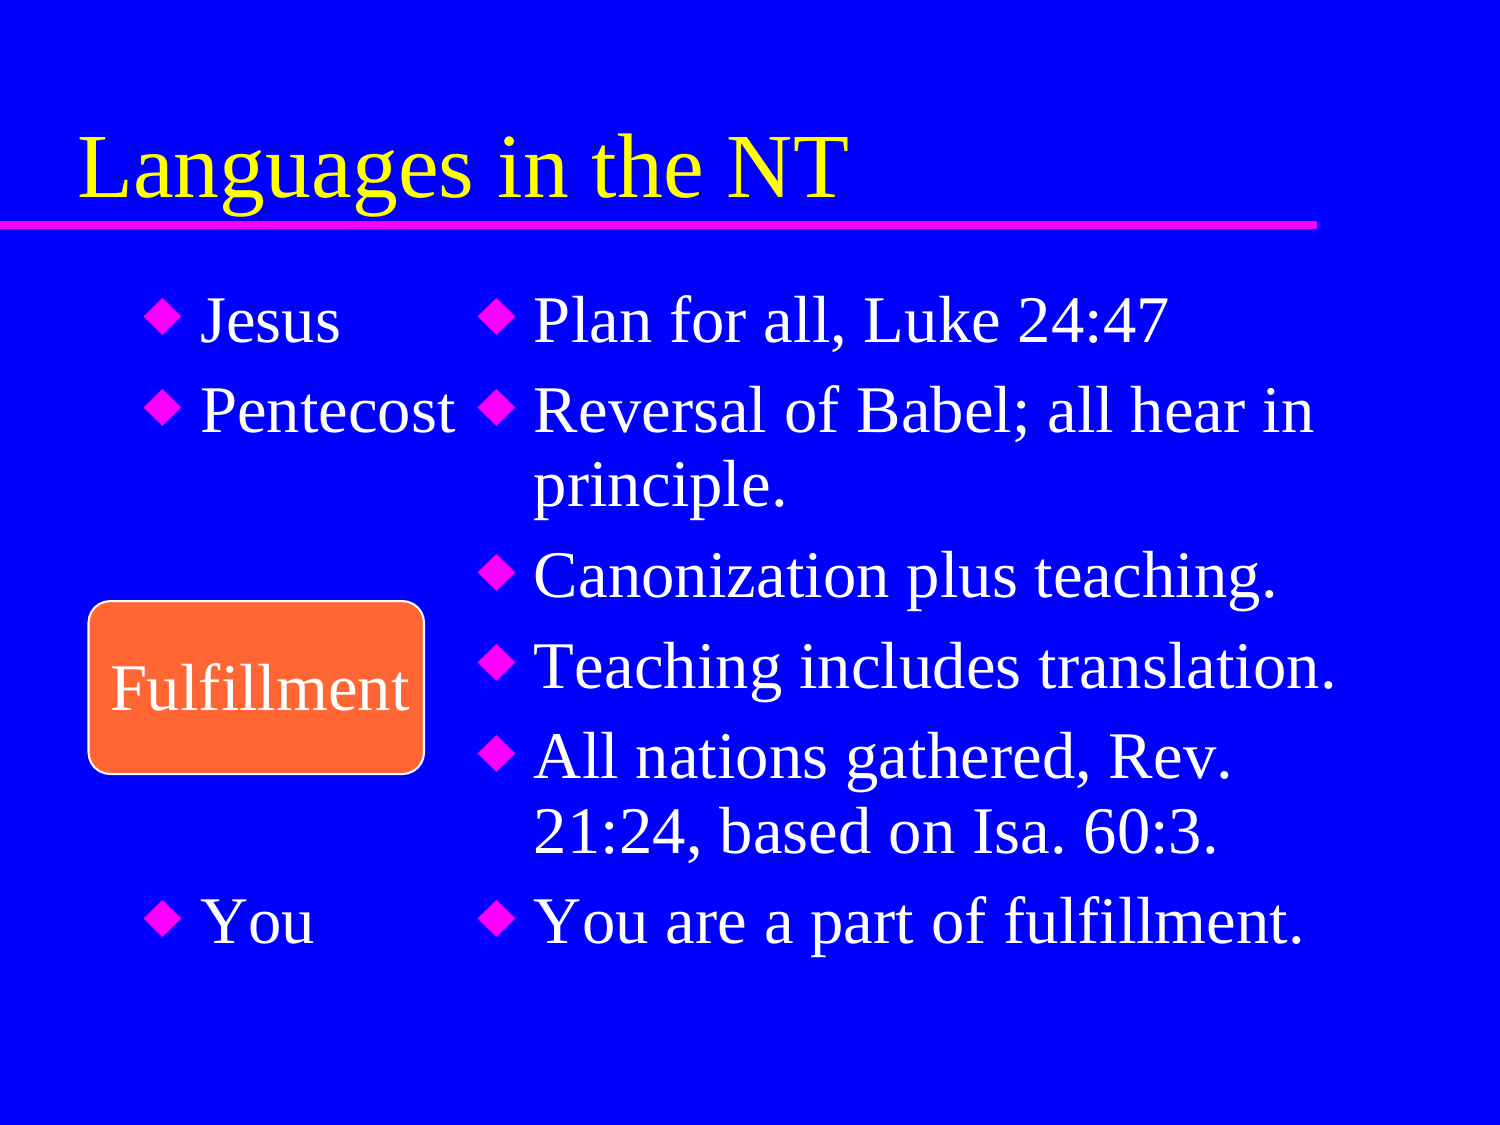

# Languages in the NT
Jesus
Pentecost
You
Plan for all, Luke 24:47
Reversal of Babel; all hear in principle.
Canonization plus teaching.
Teaching includes translation.
All nations gathered, Rev. 21:24, based on Isa. 60:3.
You are a part of fulfillment.
Fulfillment